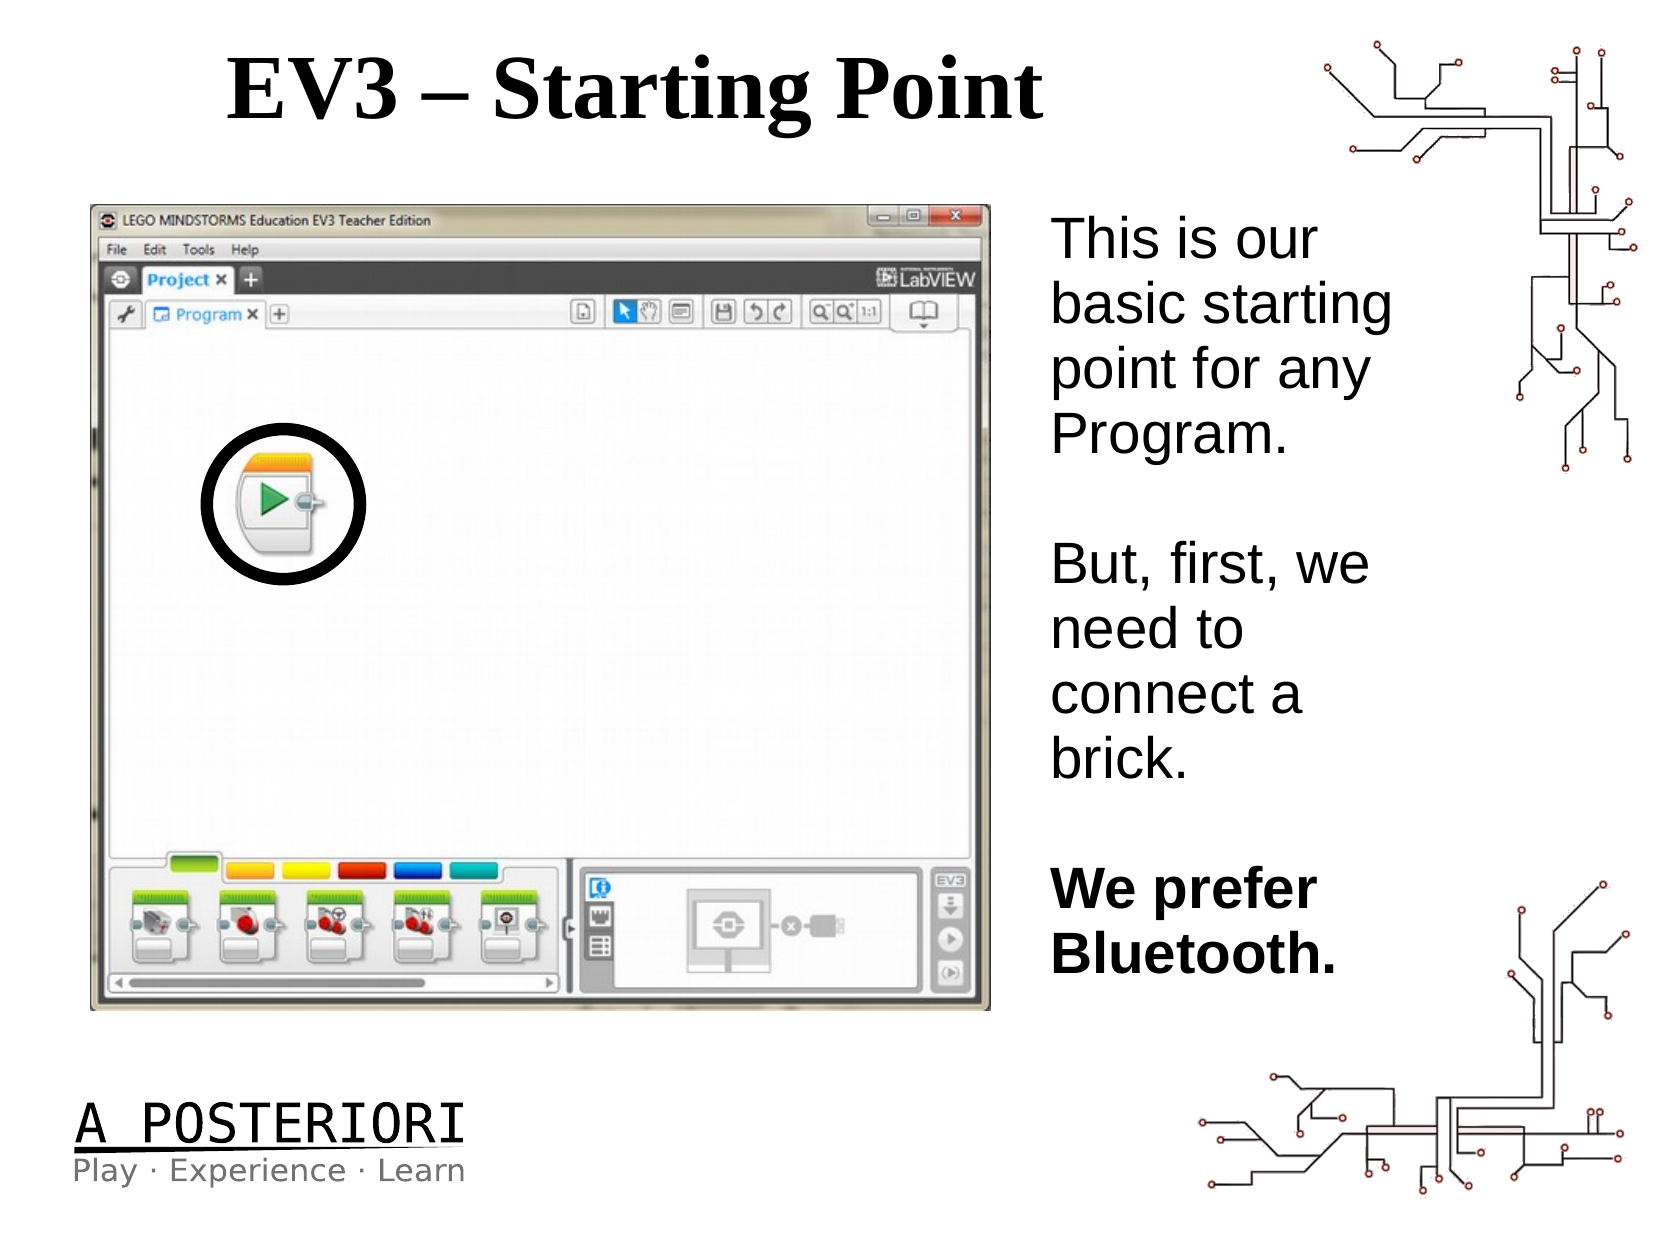

# EV3 – Starting Point
This is our basic starting point for any Program.
But, first, we need to connect a brick.
We prefer Bluetooth.